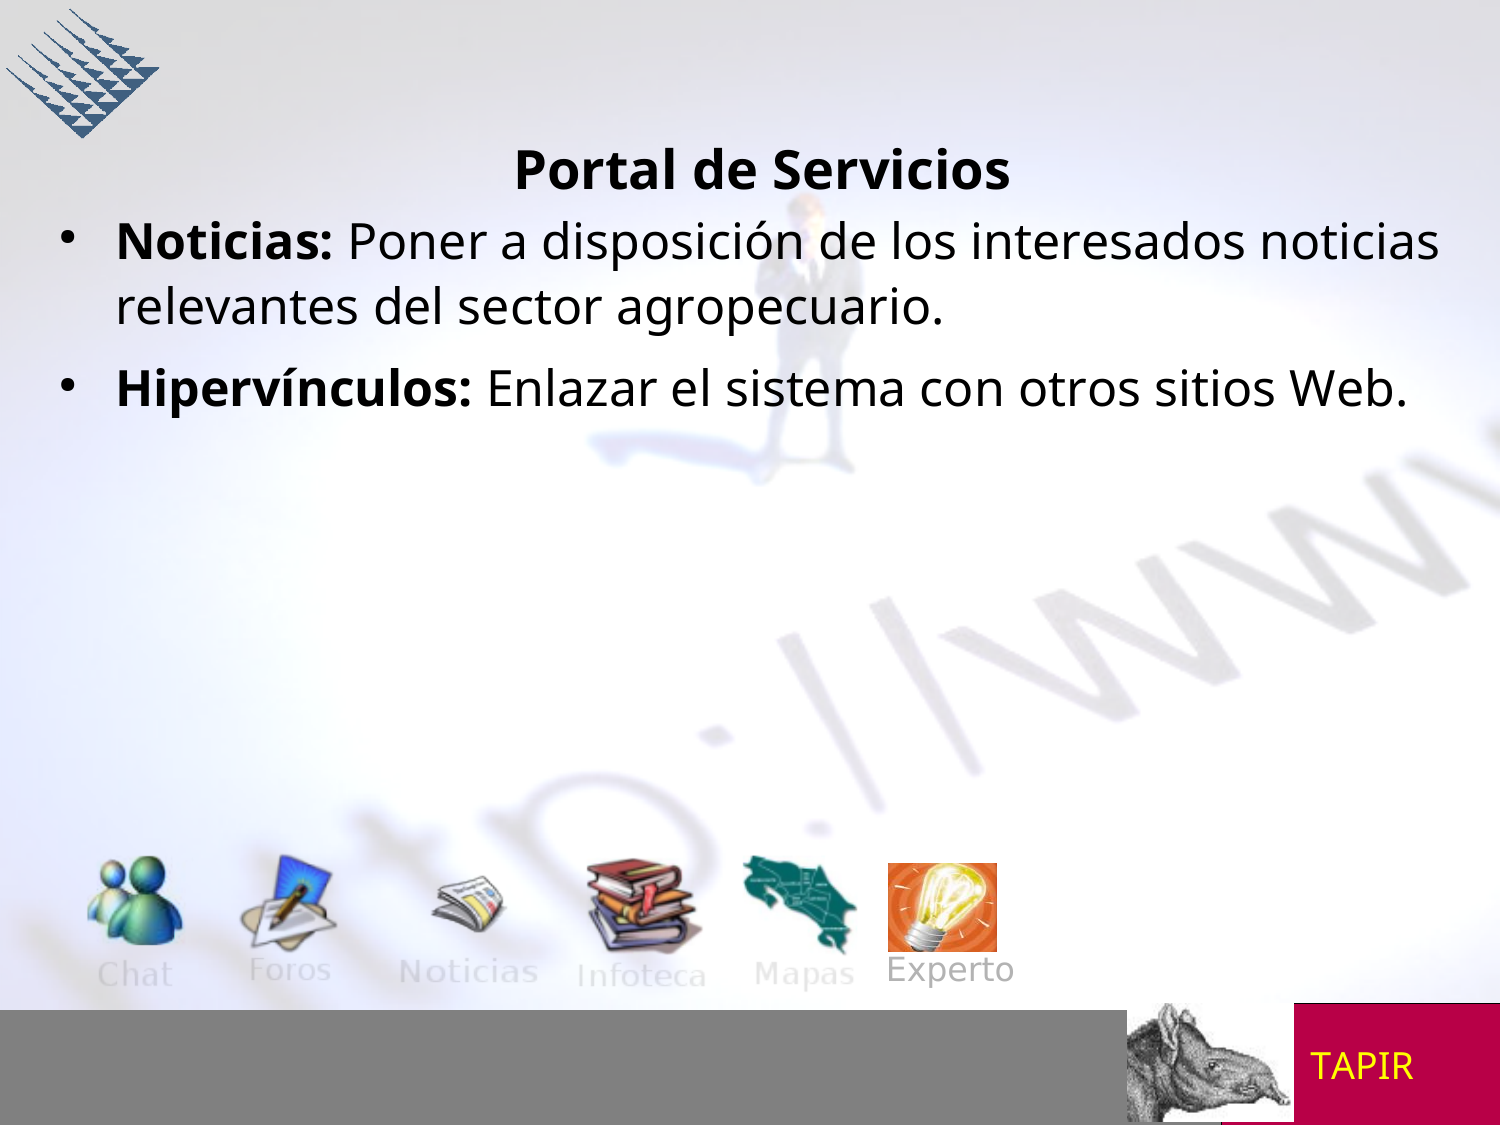

# Portal de Servicios
Noticias: Poner a disposición de los interesados noticias relevantes del sector agropecuario.
Hipervínculos: Enlazar el sistema con otros sitios Web.
Experto
TAPIR